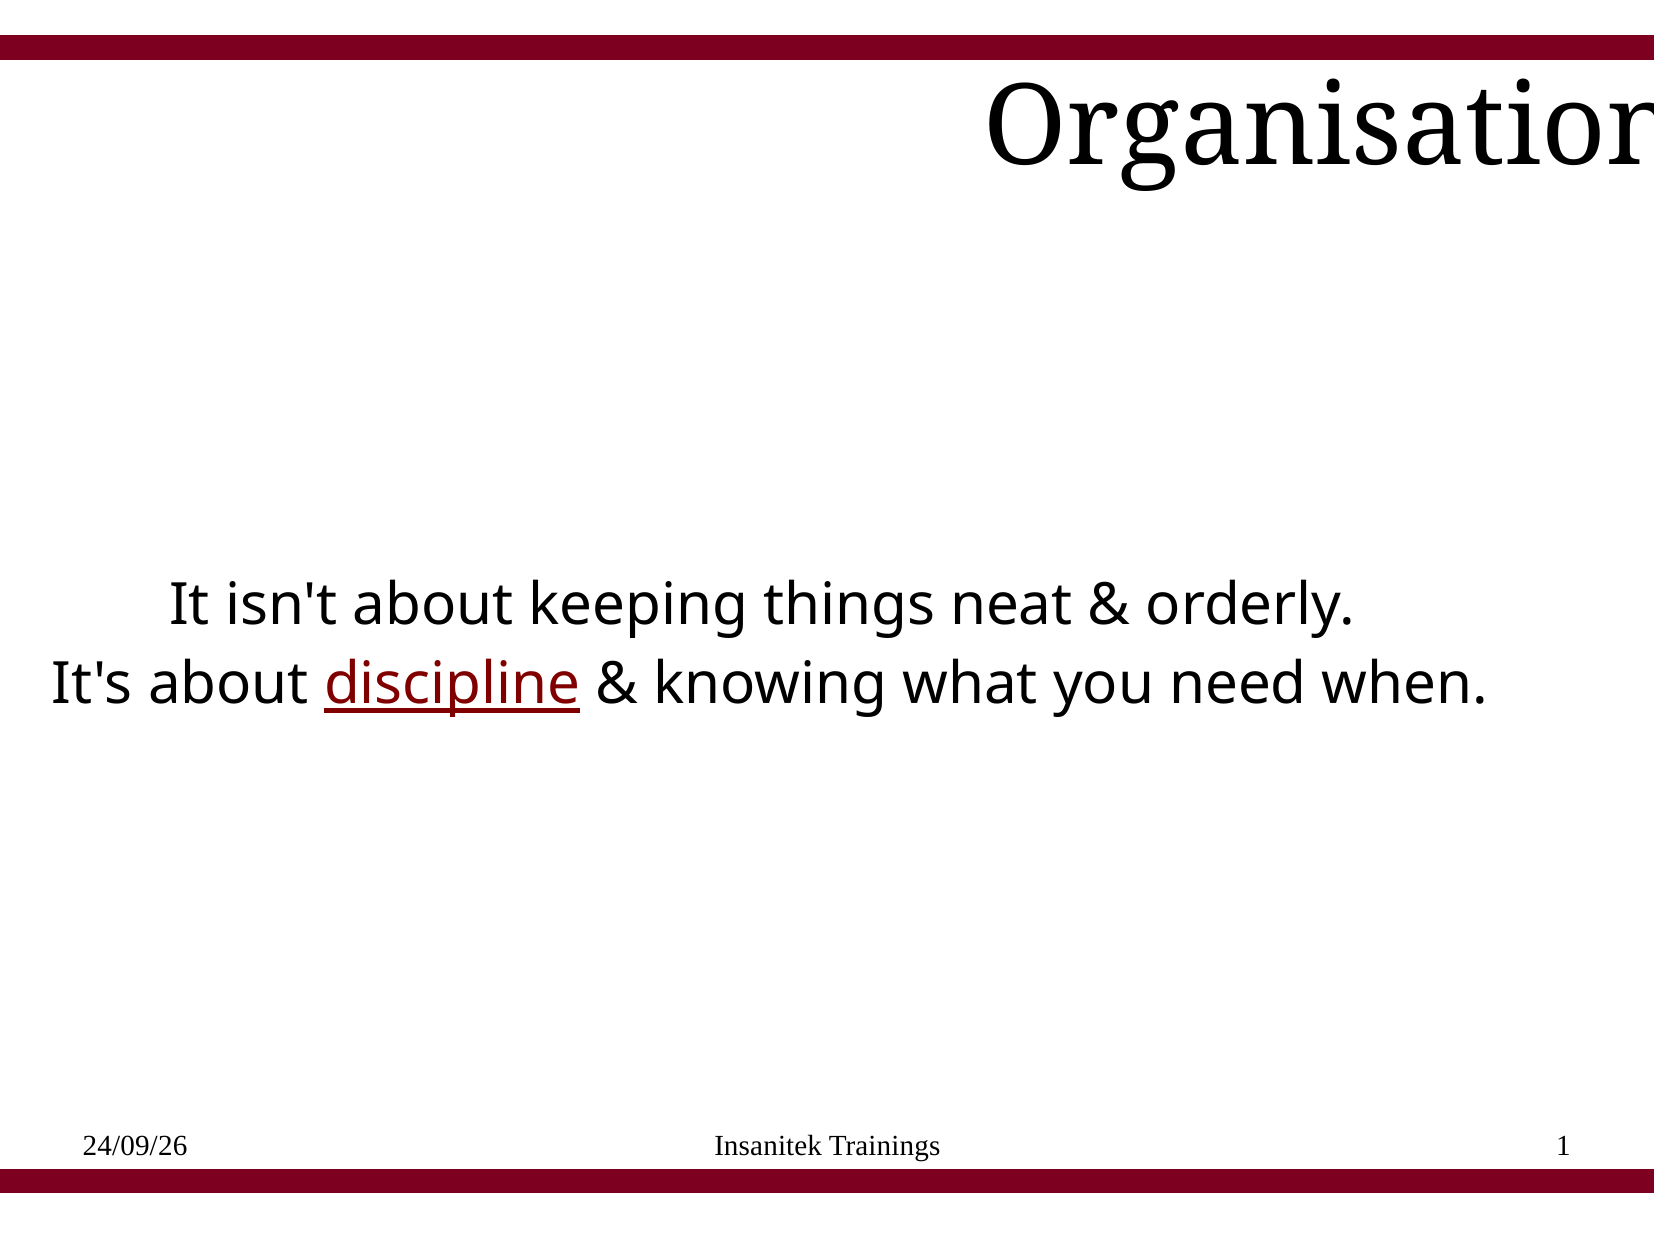

Organisation
It isn't about keeping things neat & orderly.
It's about discipline & knowing what you need when.
Insanitek Trainings
1